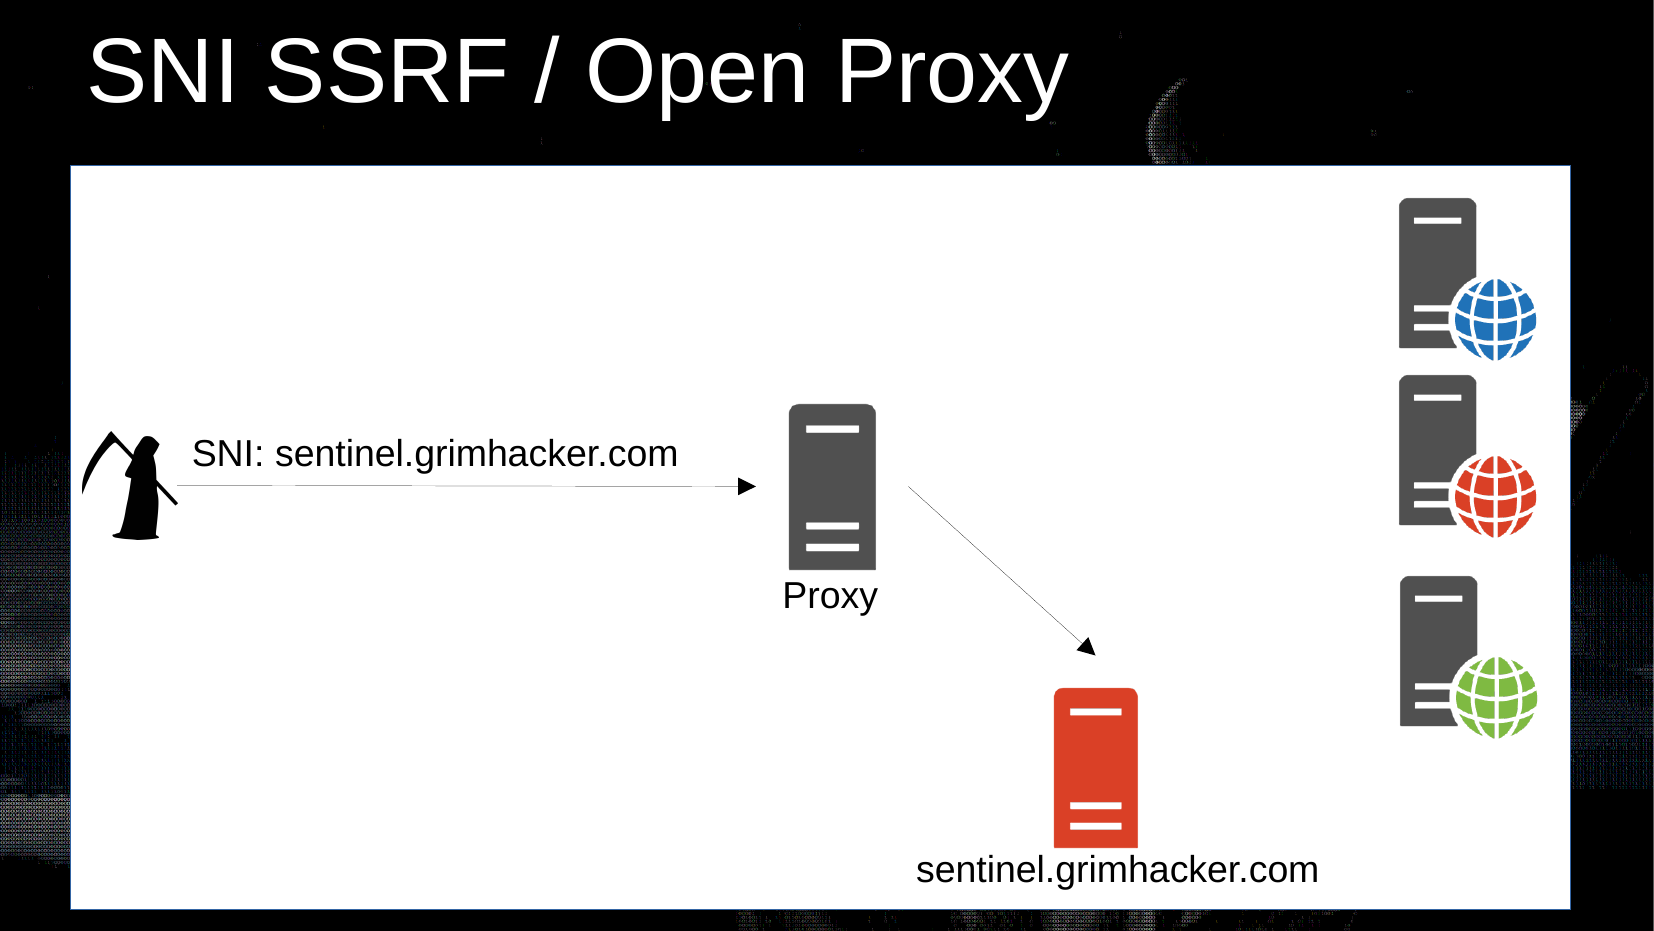

SNI SSRF / Open Proxy
#
SNI: sentinel.grimhacker.com
Proxy
sentinel.grimhacker.com